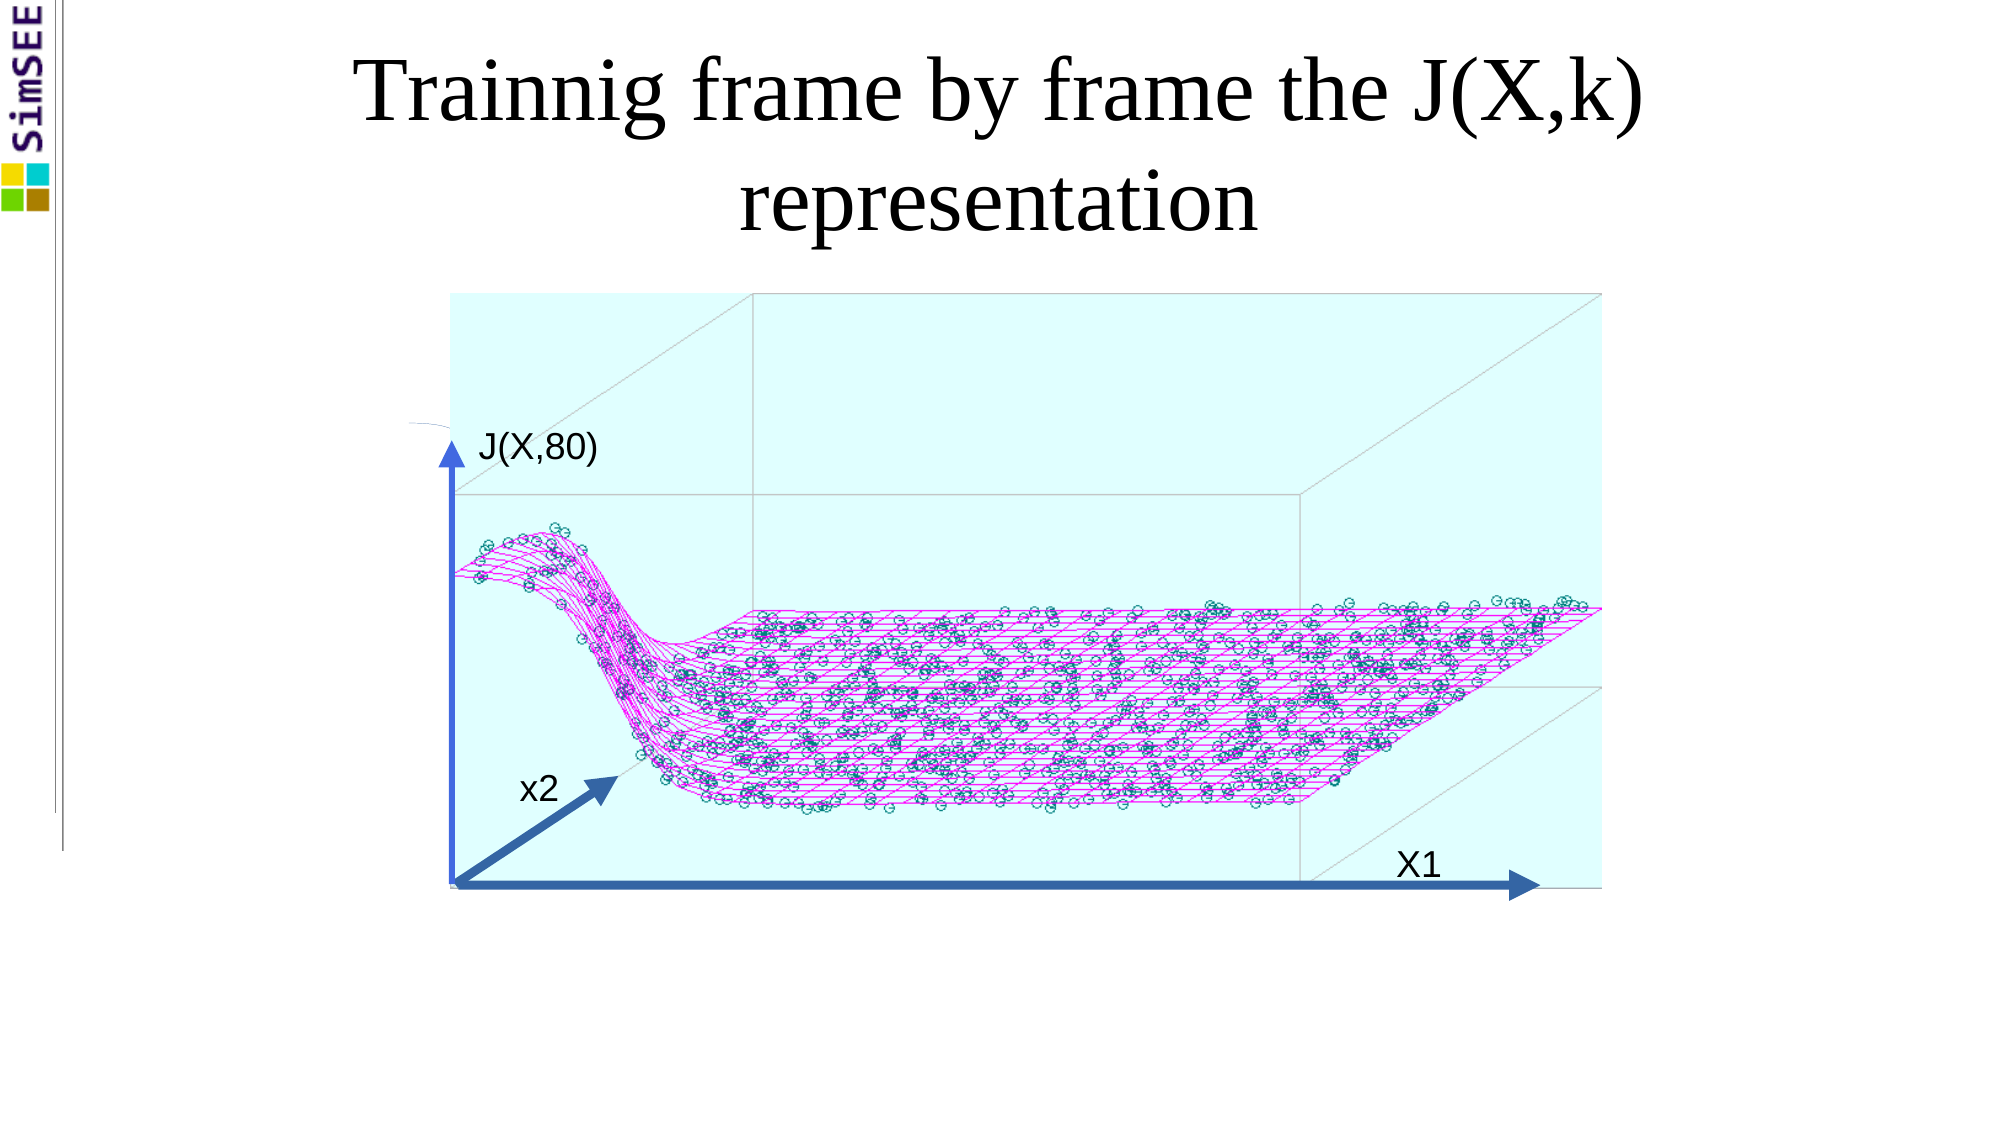

# Trainnig frame by frame the J(X,k) representation